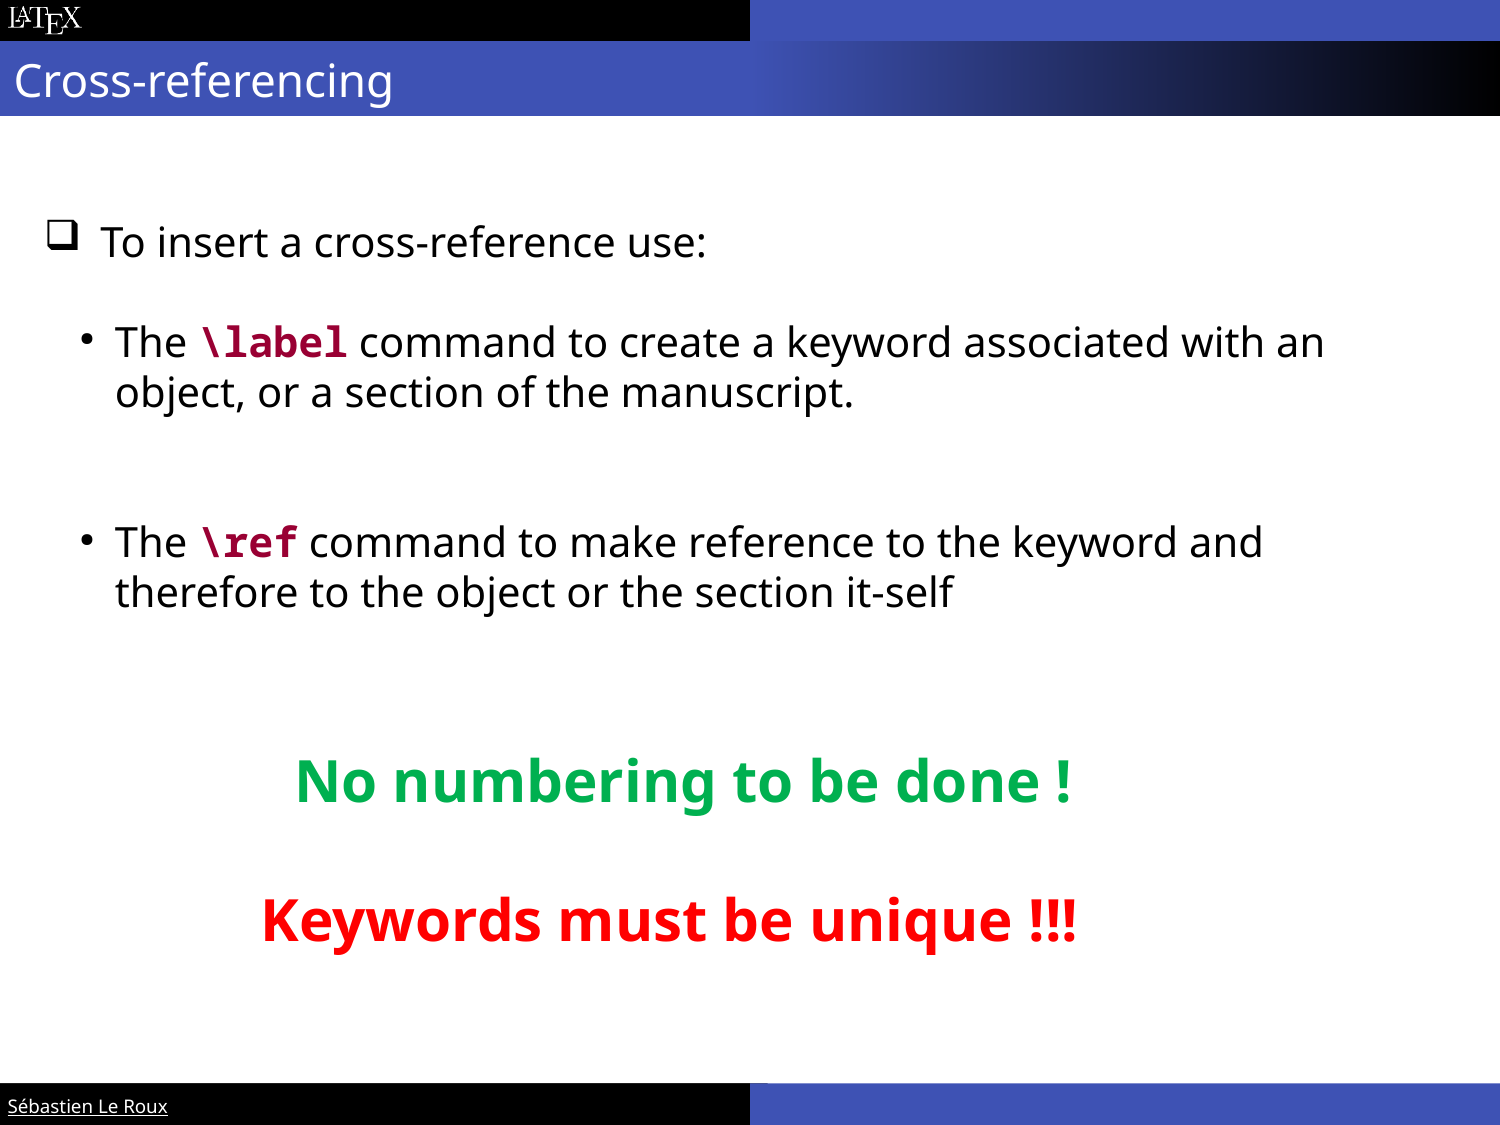

# Cross-referencing
To insert a cross-reference use:
The \label command to create a keyword associated with an object, or a section of the manuscript.
The \ref command to make reference to the keyword and therefore to the object or the section it-self
No numbering to be done !
Keywords must be unique !!!